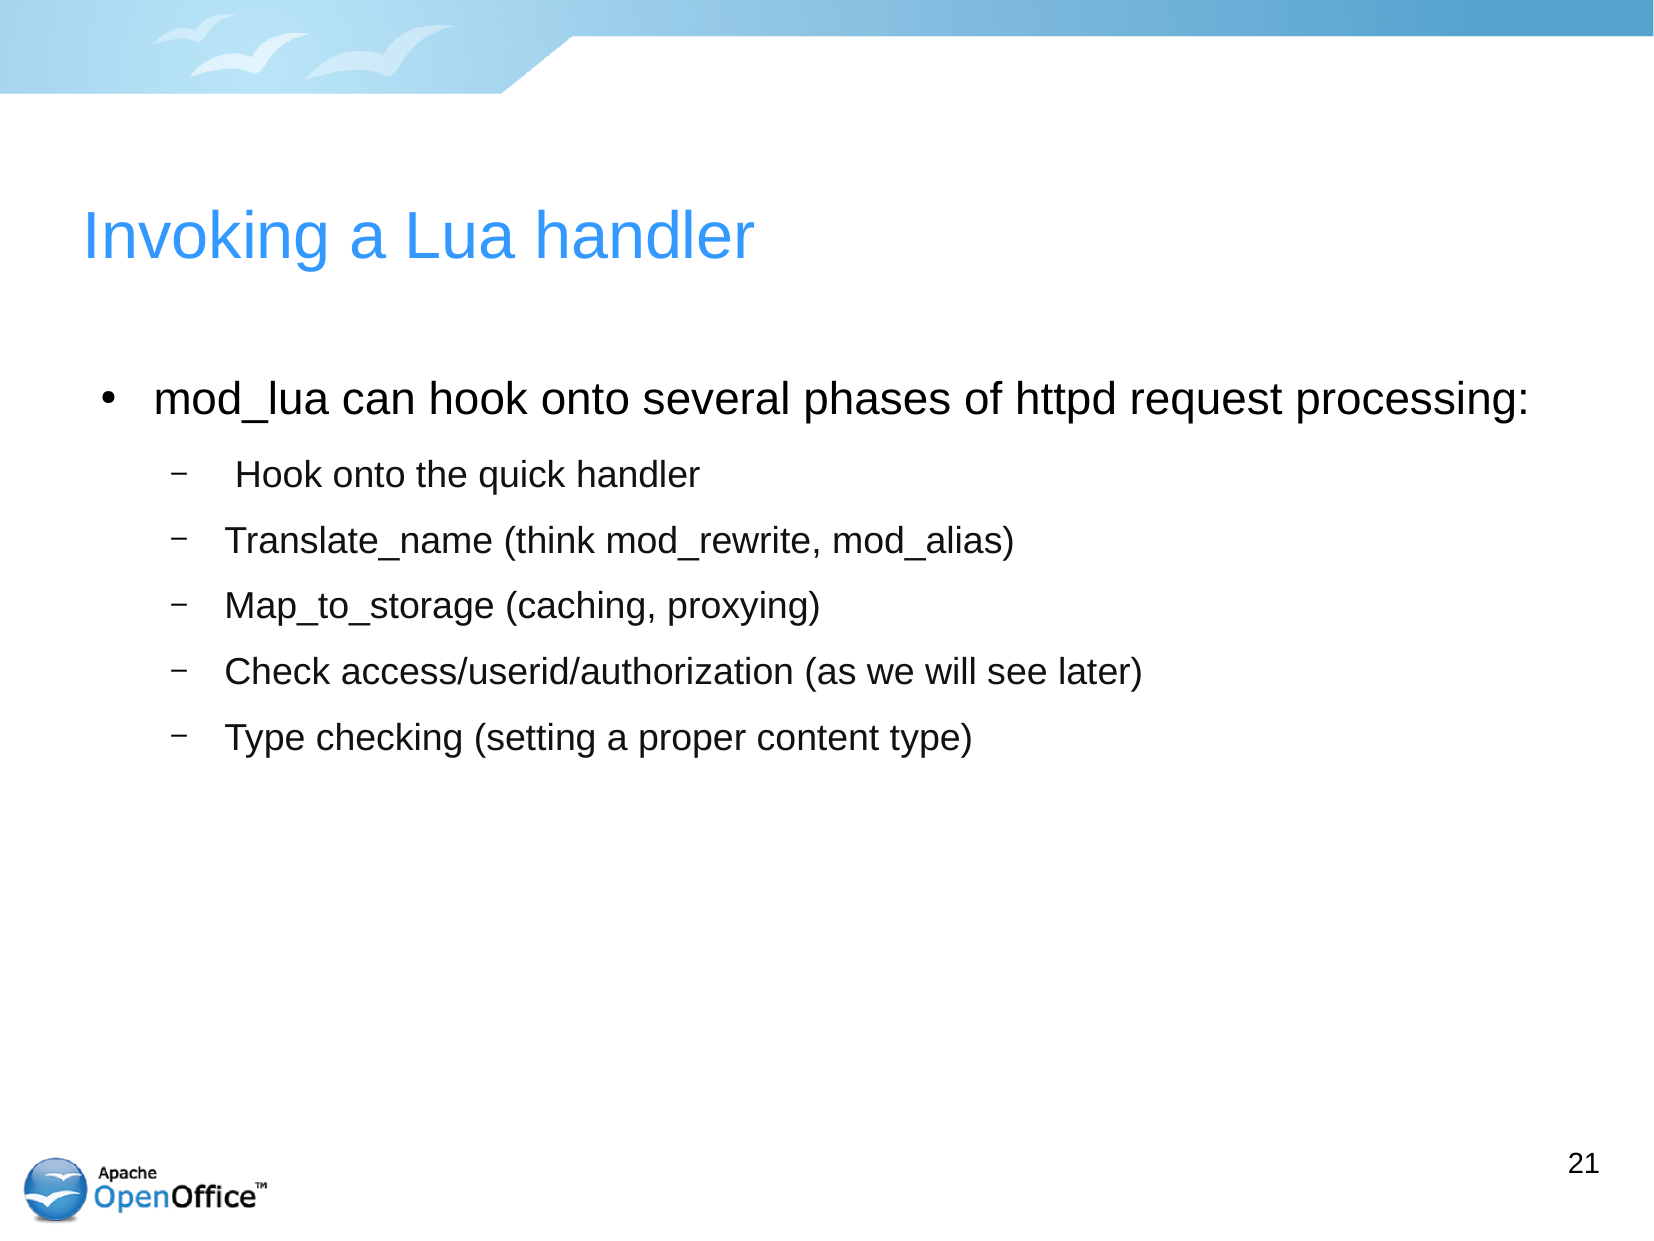

# Invoking a Lua handler
mod_lua can hook onto several phases of httpd request processing:
 Hook onto the quick handler
Translate_name (think mod_rewrite, mod_alias)
Map_to_storage (caching, proxying)
Check access/userid/authorization (as we will see later)
Type checking (setting a proper content type)
21